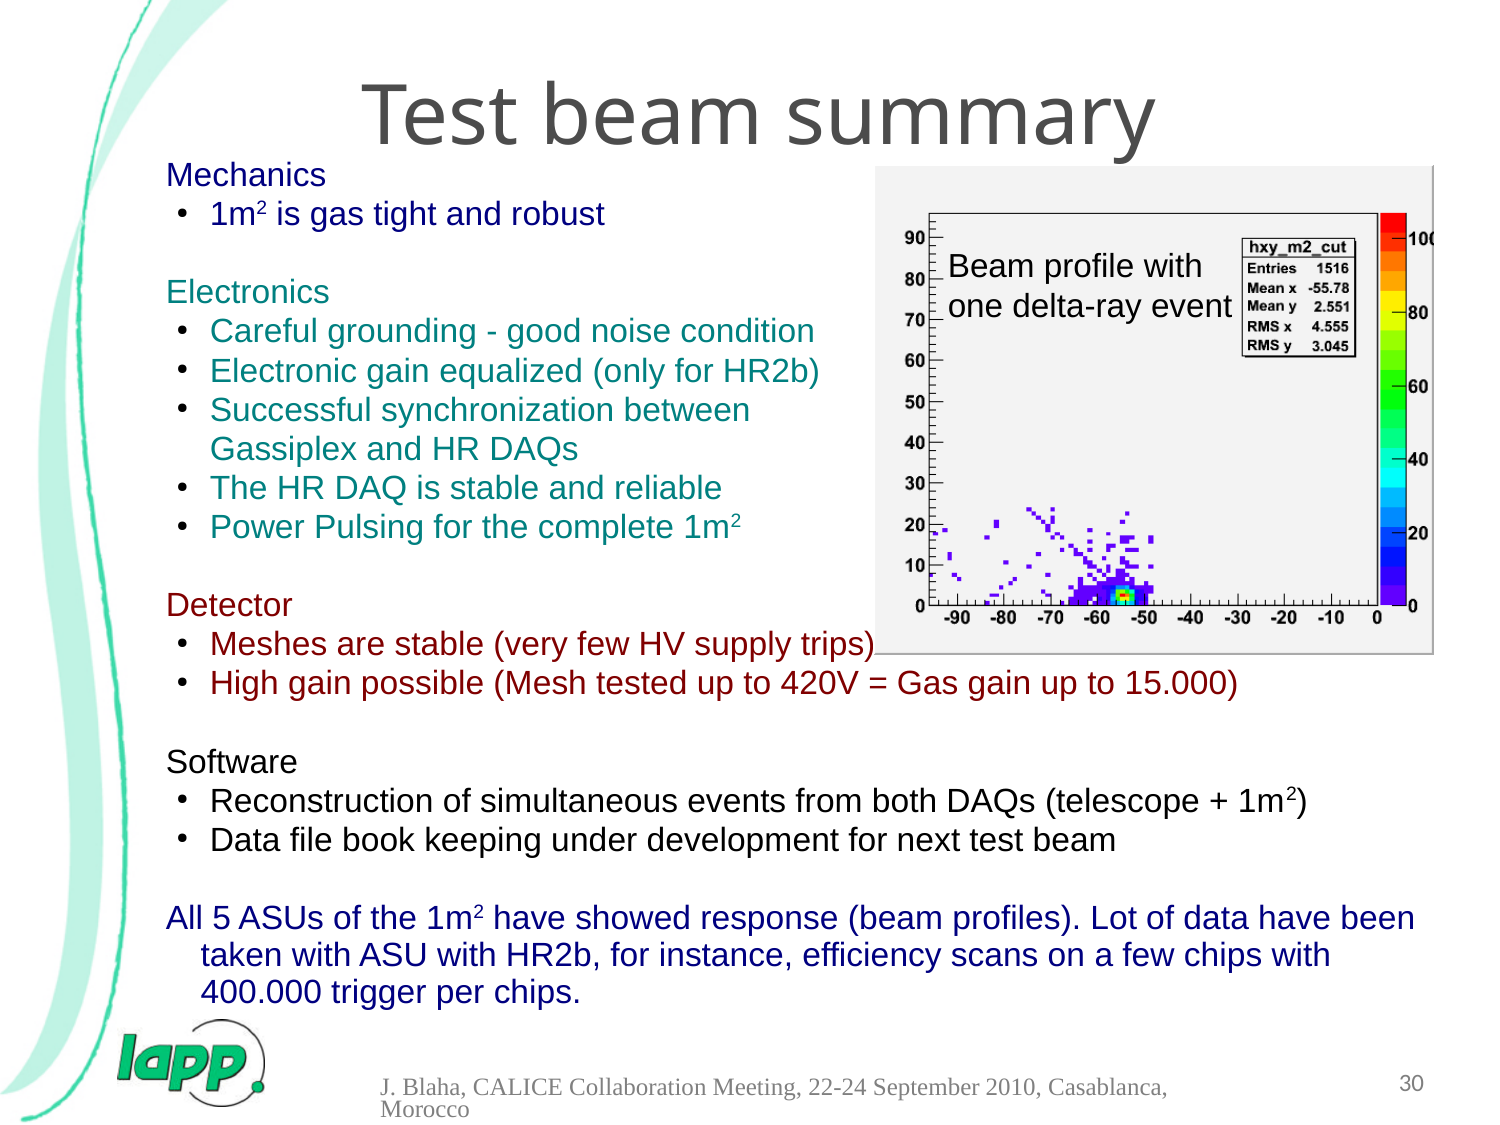

# Test beam summary
Mechanics
1m2 is gas tight and robust
Electronics
Careful grounding - good noise condition
Electronic gain equalized (only for HR2b)
Successful synchronization between
Gassiplex and HR DAQs
The HR DAQ is stable and reliable
Power Pulsing for the complete 1m2
Detector
Meshes are stable (very few HV supply trips)
High gain possible (Mesh tested up to 420V = Gas gain up to 15.000)
Software
Reconstruction of simultaneous events from both DAQs (telescope + 1m2)
Data file book keeping under development for next test beam
All 5 ASUs of the 1m2 have showed response (beam profiles). Lot of data have been taken with ASU with HR2b, for instance, efficiency scans on a few chips with 400.000 trigger per chips.
Beam profile with
one delta-ray event
30
J. Blaha, CALICE Collaboration Meeting, 22-24 September 2010, Casablanca, Morocco